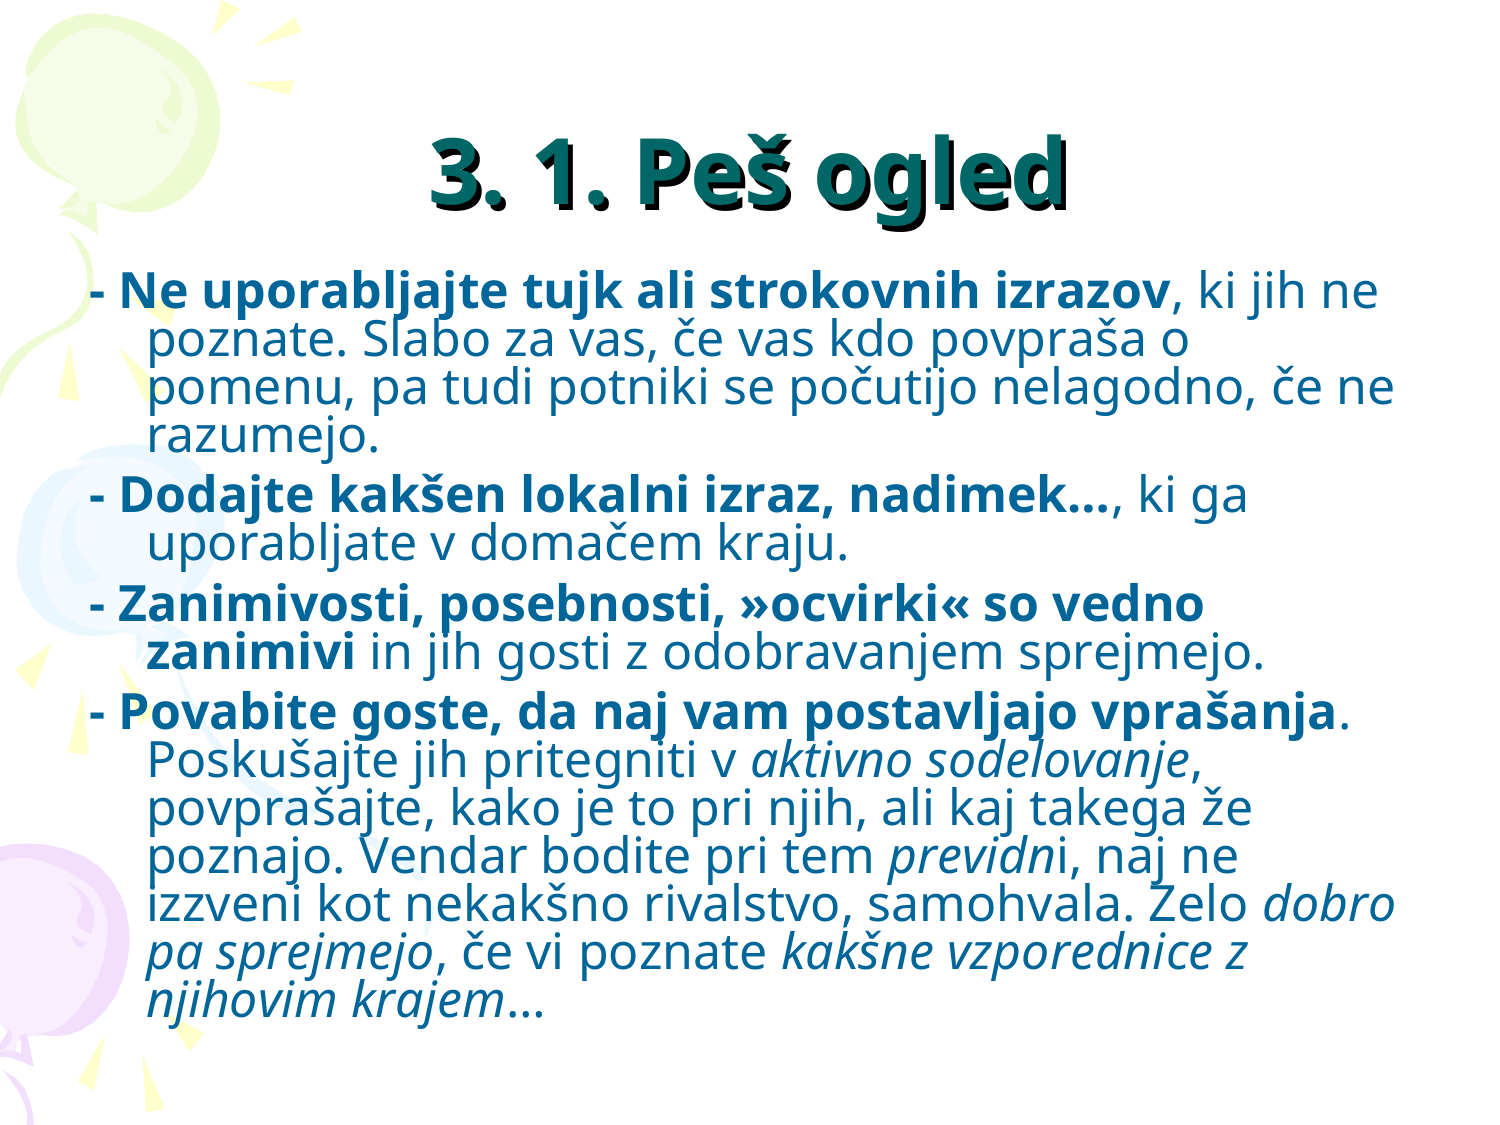

# 3. 1. Peš ogled
- Ne uporabljajte tujk ali strokovnih izrazov, ki jih ne poznate. Slabo za vas, če vas kdo povpraša o pomenu, pa tudi potniki se počutijo nelagodno, če ne razumejo.
- Dodajte kakšen lokalni izraz, nadimek…, ki ga uporabljate v domačem kraju.
- Zanimivosti, posebnosti, »ocvirki« so vedno zanimivi in jih gosti z odobravanjem sprejmejo.
- Povabite goste, da naj vam postavljajo vprašanja. Poskušajte jih pritegniti v aktivno sodelovanje, povprašajte, kako je to pri njih, ali kaj takega že poznajo. Vendar bodite pri tem previdni, naj ne izzveni kot nekakšno rivalstvo, samohvala. Zelo dobro pa sprejmejo, če vi poznate kakšne vzporednice z njihovim krajem…